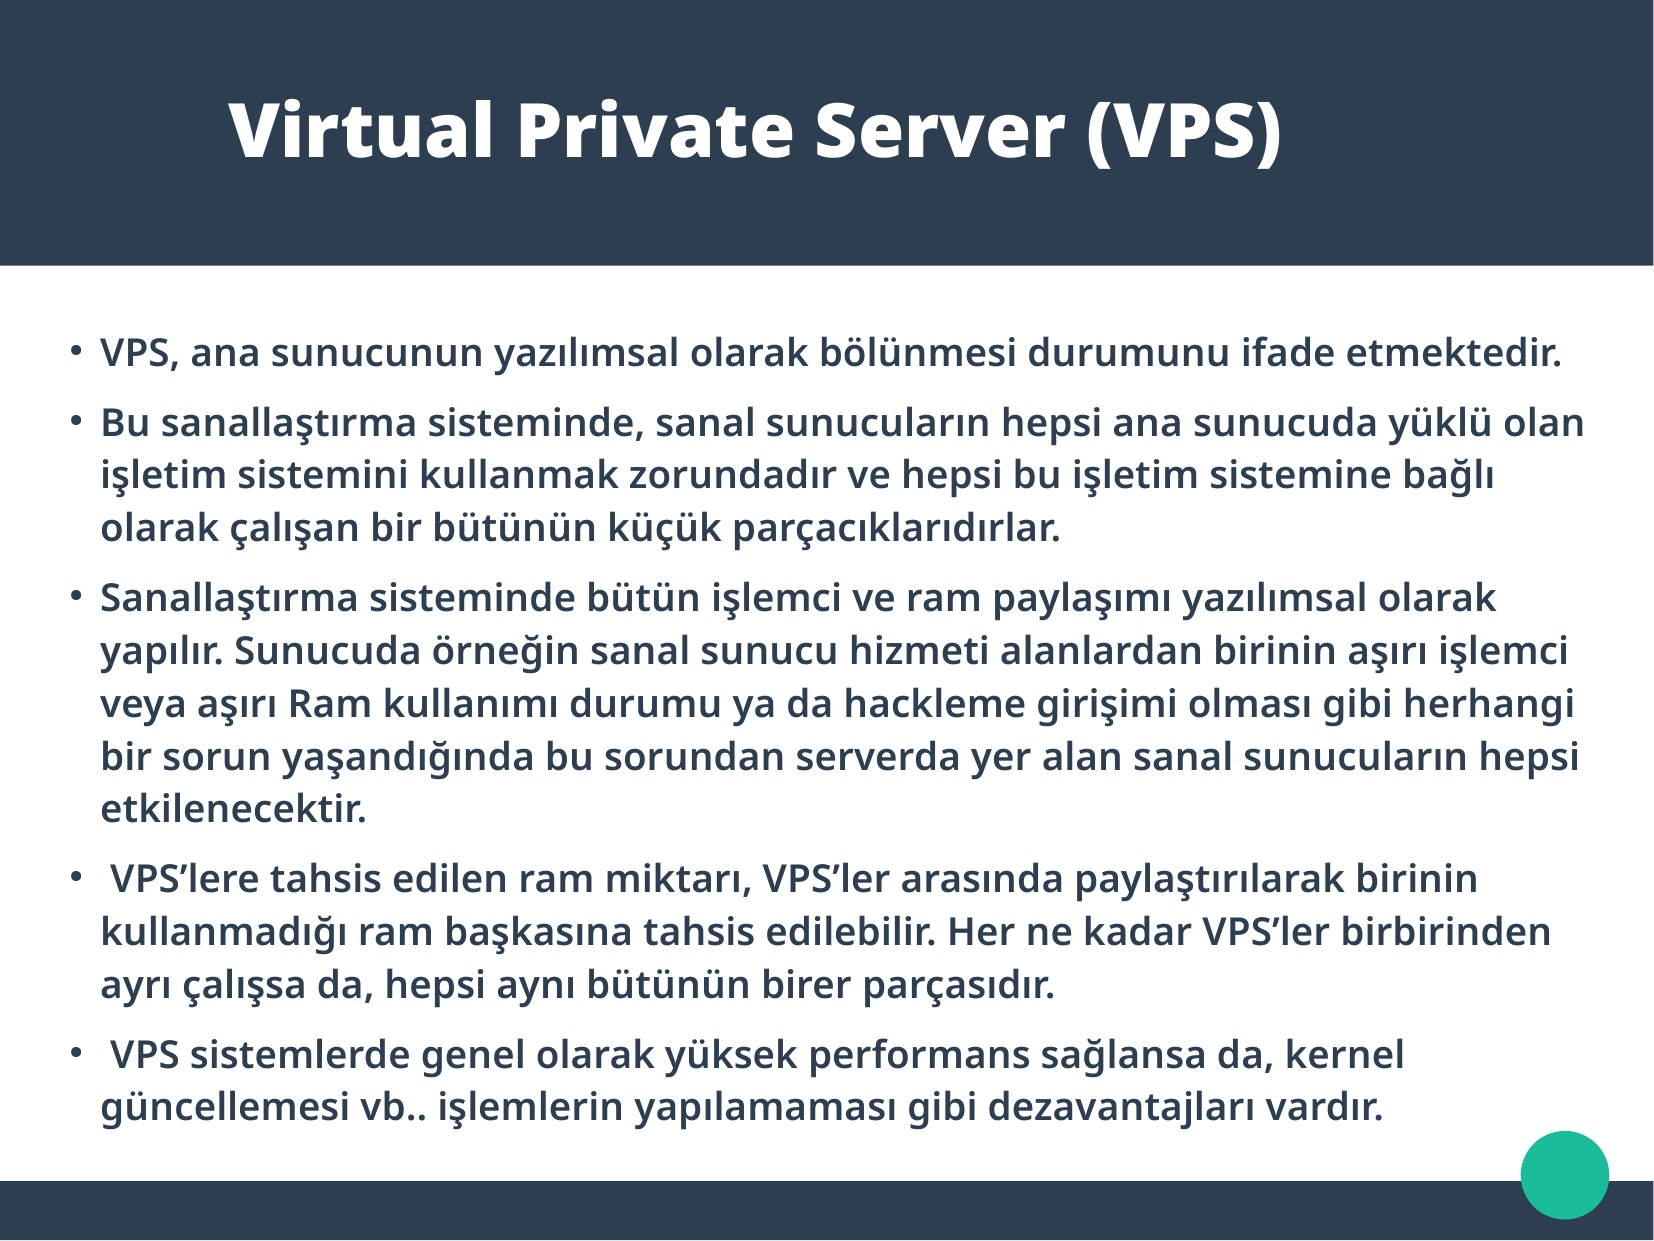

# Virtual Private Server (VPS)
VPS, ana sunucunun yazılımsal olarak bölünmesi durumunu ifade etmektedir.
Bu sanallaştırma sisteminde, sanal sunucuların hepsi ana sunucuda yüklü olan işletim sistemini kullanmak zorundadır ve hepsi bu işletim sistemine bağlı olarak çalışan bir bütünün küçük parçacıklarıdırlar.
Sanallaştırma sisteminde bütün işlemci ve ram paylaşımı yazılımsal olarak yapılır. Sunucuda örneğin sanal sunucu hizmeti alanlardan birinin aşırı işlemci veya aşırı Ram kullanımı durumu ya da hackleme girişimi olması gibi herhangi bir sorun yaşandığında bu sorundan serverda yer alan sanal sunucuların hepsi etkilenecektir.
 VPS’lere tahsis edilen ram miktarı, VPS’ler arasında paylaştırılarak birinin kullanmadığı ram başkasına tahsis edilebilir. Her ne kadar VPS’ler birbirinden ayrı çalışsa da, hepsi aynı bütünün birer parçasıdır.
 VPS sistemlerde genel olarak yüksek performans sağlansa da, kernel güncellemesi vb.. işlemlerin yapılamaması gibi dezavantajları vardır.